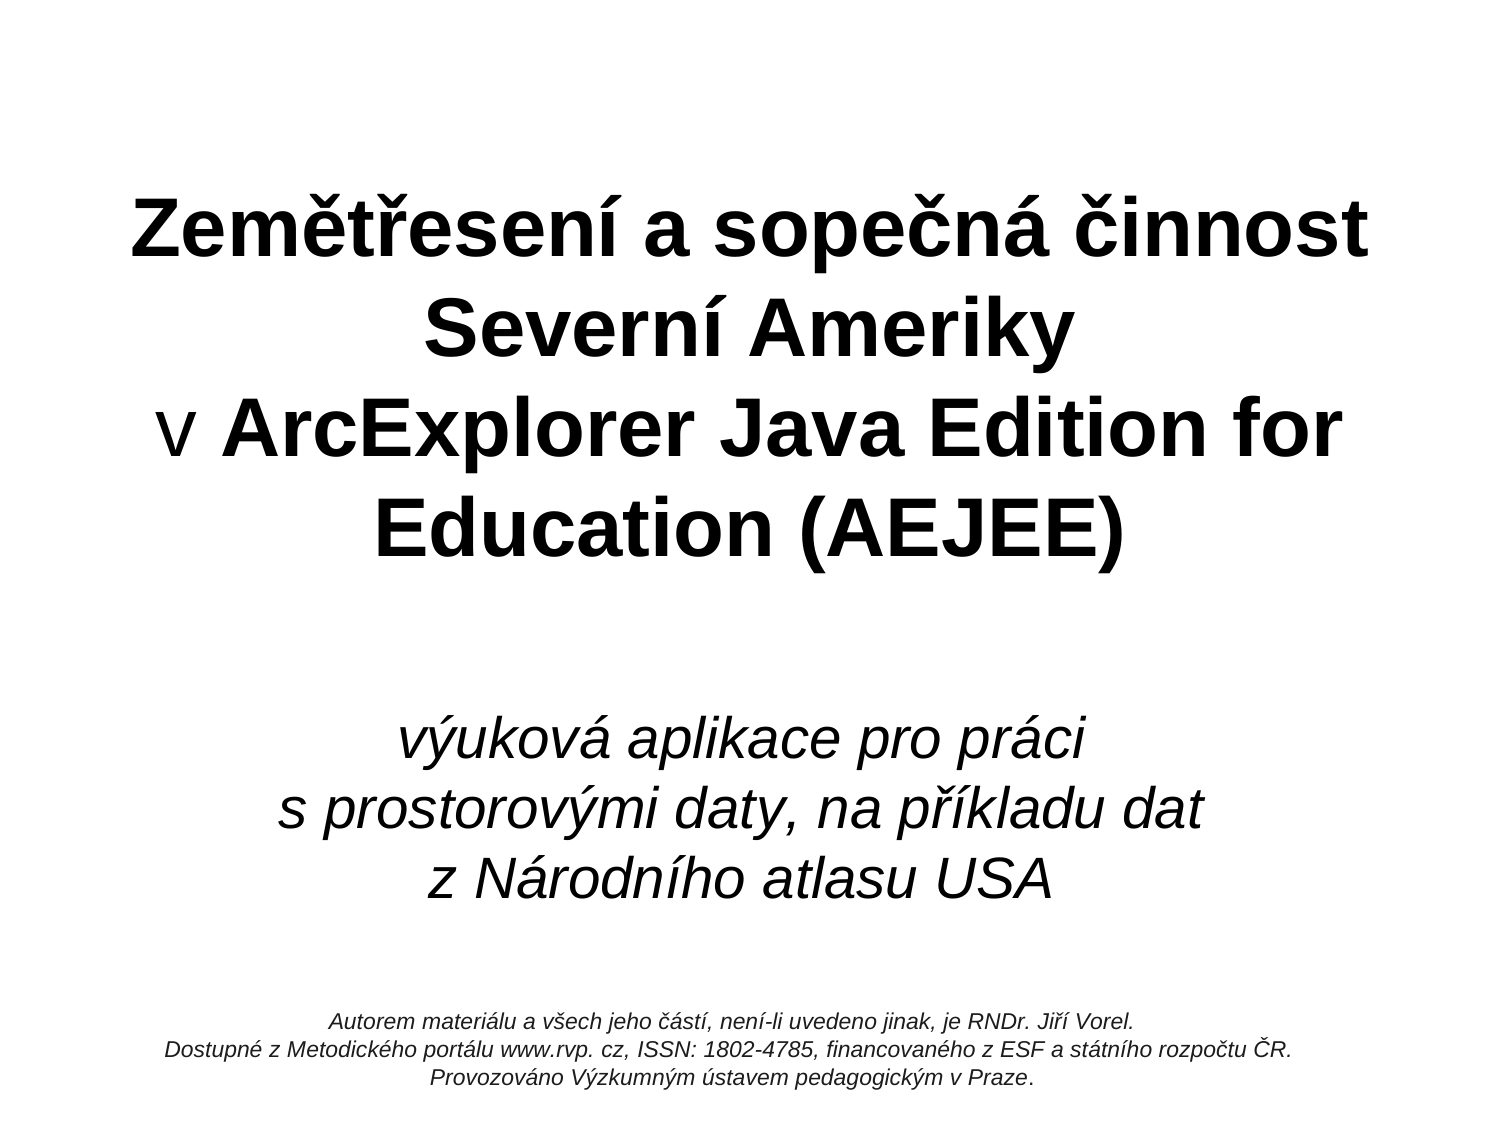

# Zemětřesení a sopečná činnost Severní Ameriky v ArcExplorer Java Edition for Education (AEJEE)
výuková aplikace pro práci
s prostorovými daty, na příkladu dat
z Národního atlasu USA
Autorem materiálu a všech jeho částí, není-li uvedeno jinak, je RNDr. Jiří Vorel.
Dostupné z Metodického portálu www.rvp. cz, ISSN: 1802-4785, financovaného z ESF a státního rozpočtu ČR.
Provozováno Výzkumným ústavem pedagogickým v Praze.